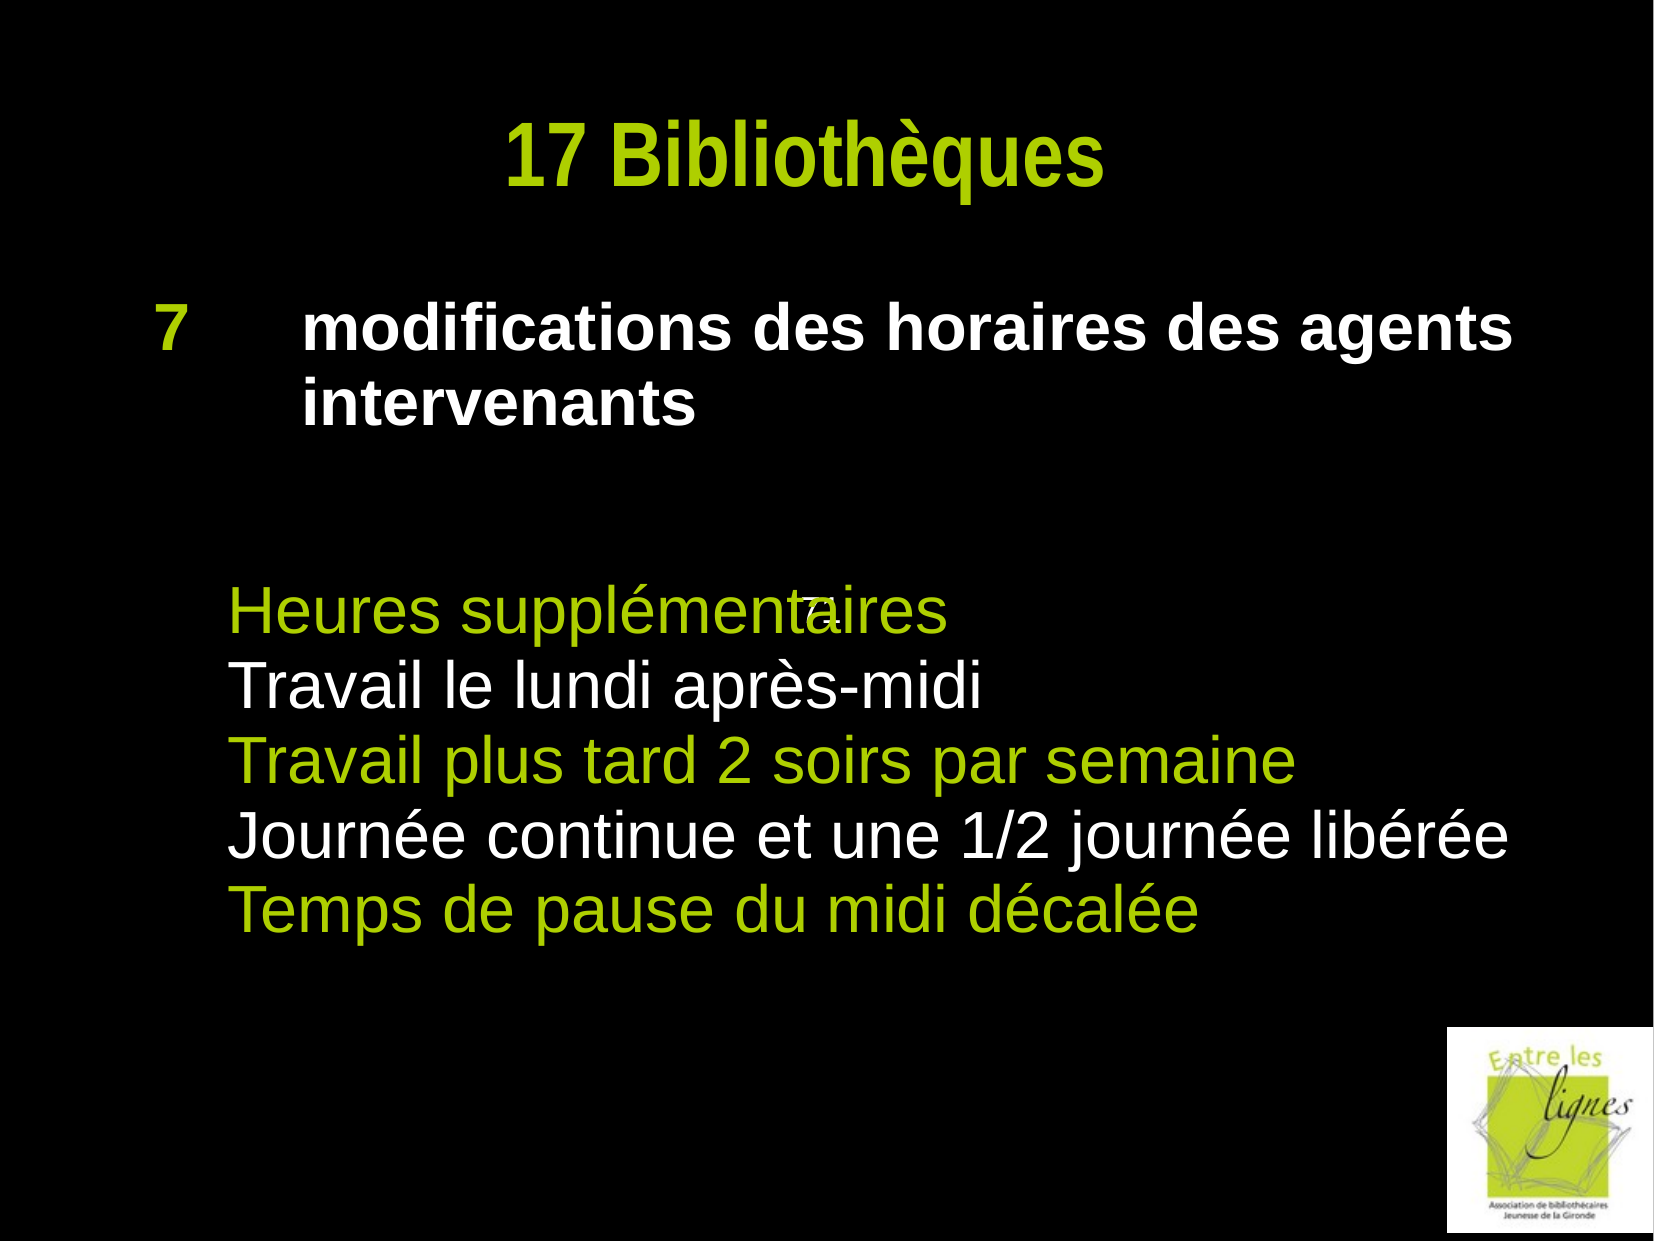

71
# 17 Bibliothèques
7		modifications des horaires des agents 			intervenants
	Heures supplémentaires 		Travail le lundi après-midi 		Travail plus tard 2 soirs par semaine 				Journée continue et une 1/2 journée libérée 		Temps de pause du midi décalée